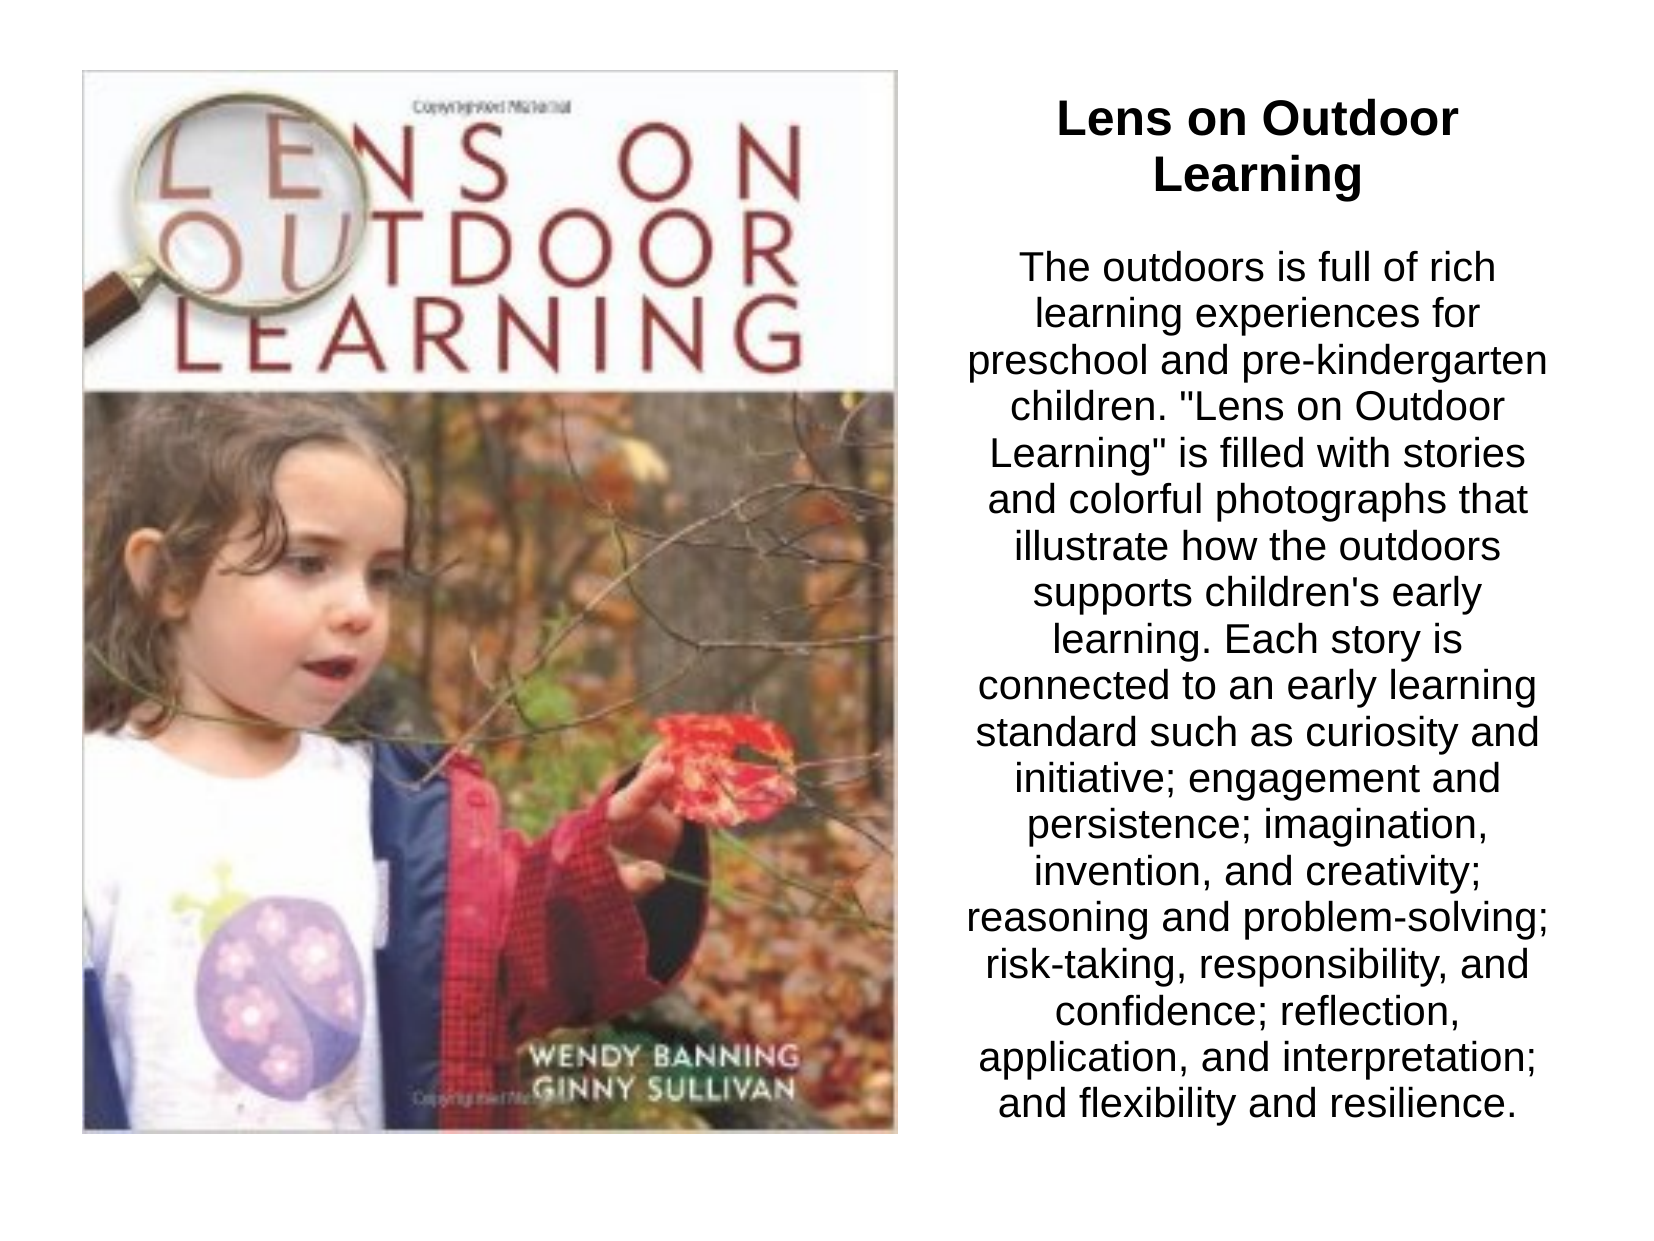

Lens on Outdoor Learning
The outdoors is full of rich learning experiences for preschool and pre-kindergarten children. "Lens on Outdoor Learning" is filled with stories and colorful photographs that illustrate how the outdoors supports children's early learning. Each story is connected to an early learning standard such as curiosity and initiative; engagement and persistence; imagination, invention, and creativity; reasoning and problem-solving; risk-taking, responsibility, and confidence; reflection, application, and interpretation; and flexibility and resilience.